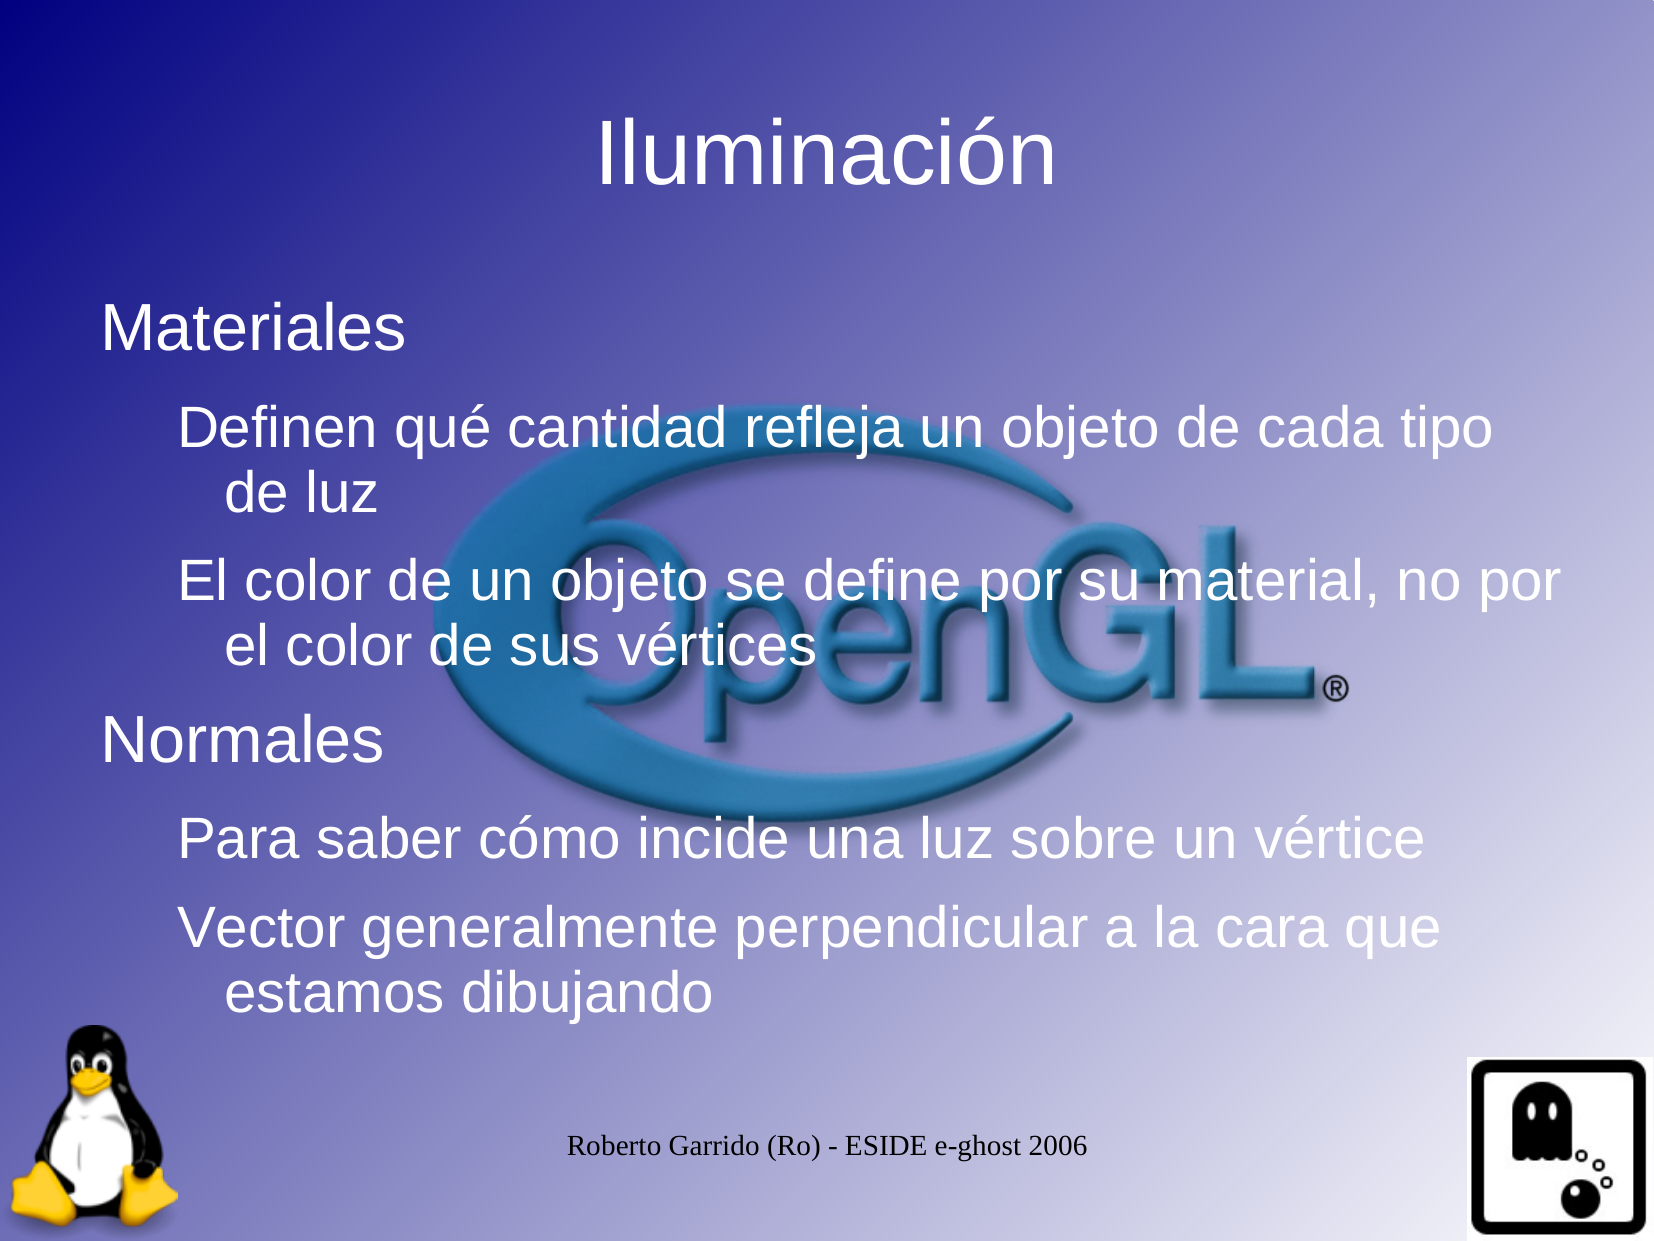

# Iluminación
Materiales
Definen qué cantidad refleja un objeto de cada tipo de luz
El color de un objeto se define por su material, no por el color de sus vértices
Normales
Para saber cómo incide una luz sobre un vértice
Vector generalmente perpendicular a la cara que estamos dibujando
Roberto Garrido (Ro) - ESIDE e-ghost 2006